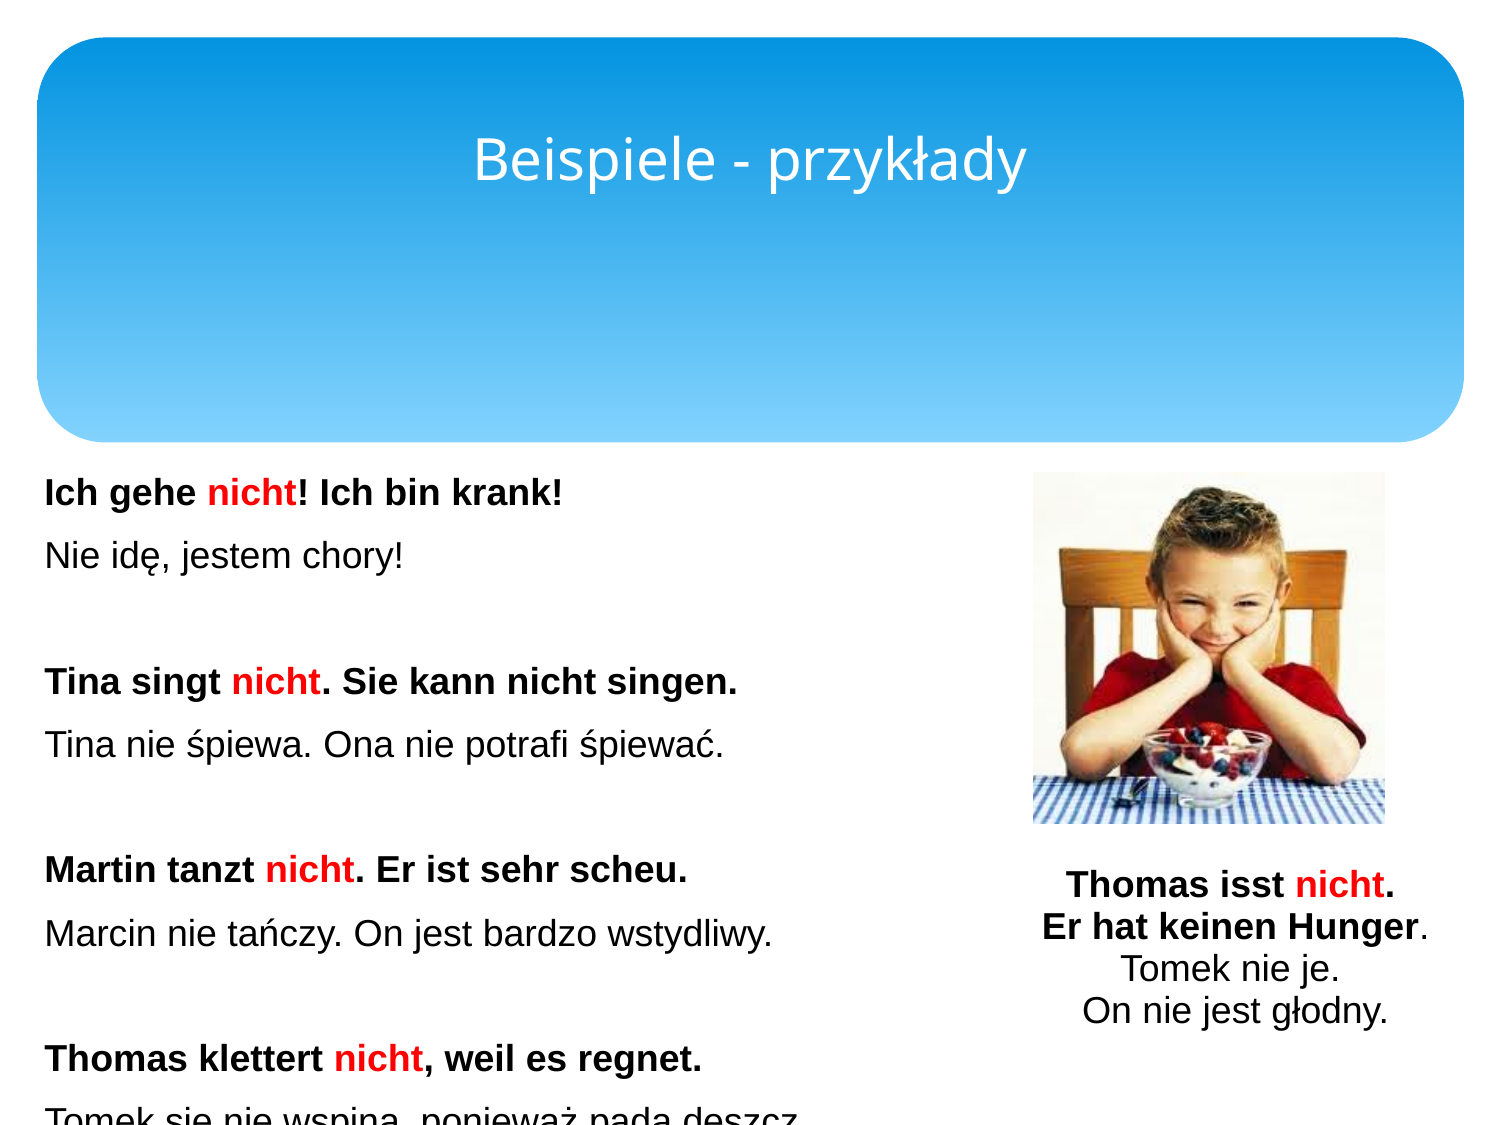

# Beispiele - przykłady
Ich gehe nicht! Ich bin krank!
Nie idę, jestem chory!
Tina singt nicht. Sie kann nicht singen.
Tina nie śpiewa. Ona nie potrafi śpiewać.
Martin tanzt nicht. Er ist sehr scheu.
Marcin nie tańczy. On jest bardzo wstydliwy.
Thomas klettert nicht, weil es regnet.
Tomek się nie wspina, ponieważ pada deszcz.
Thomas isst nicht.
Er hat keinen Hunger.
Tomek nie je.
On nie jest głodny.